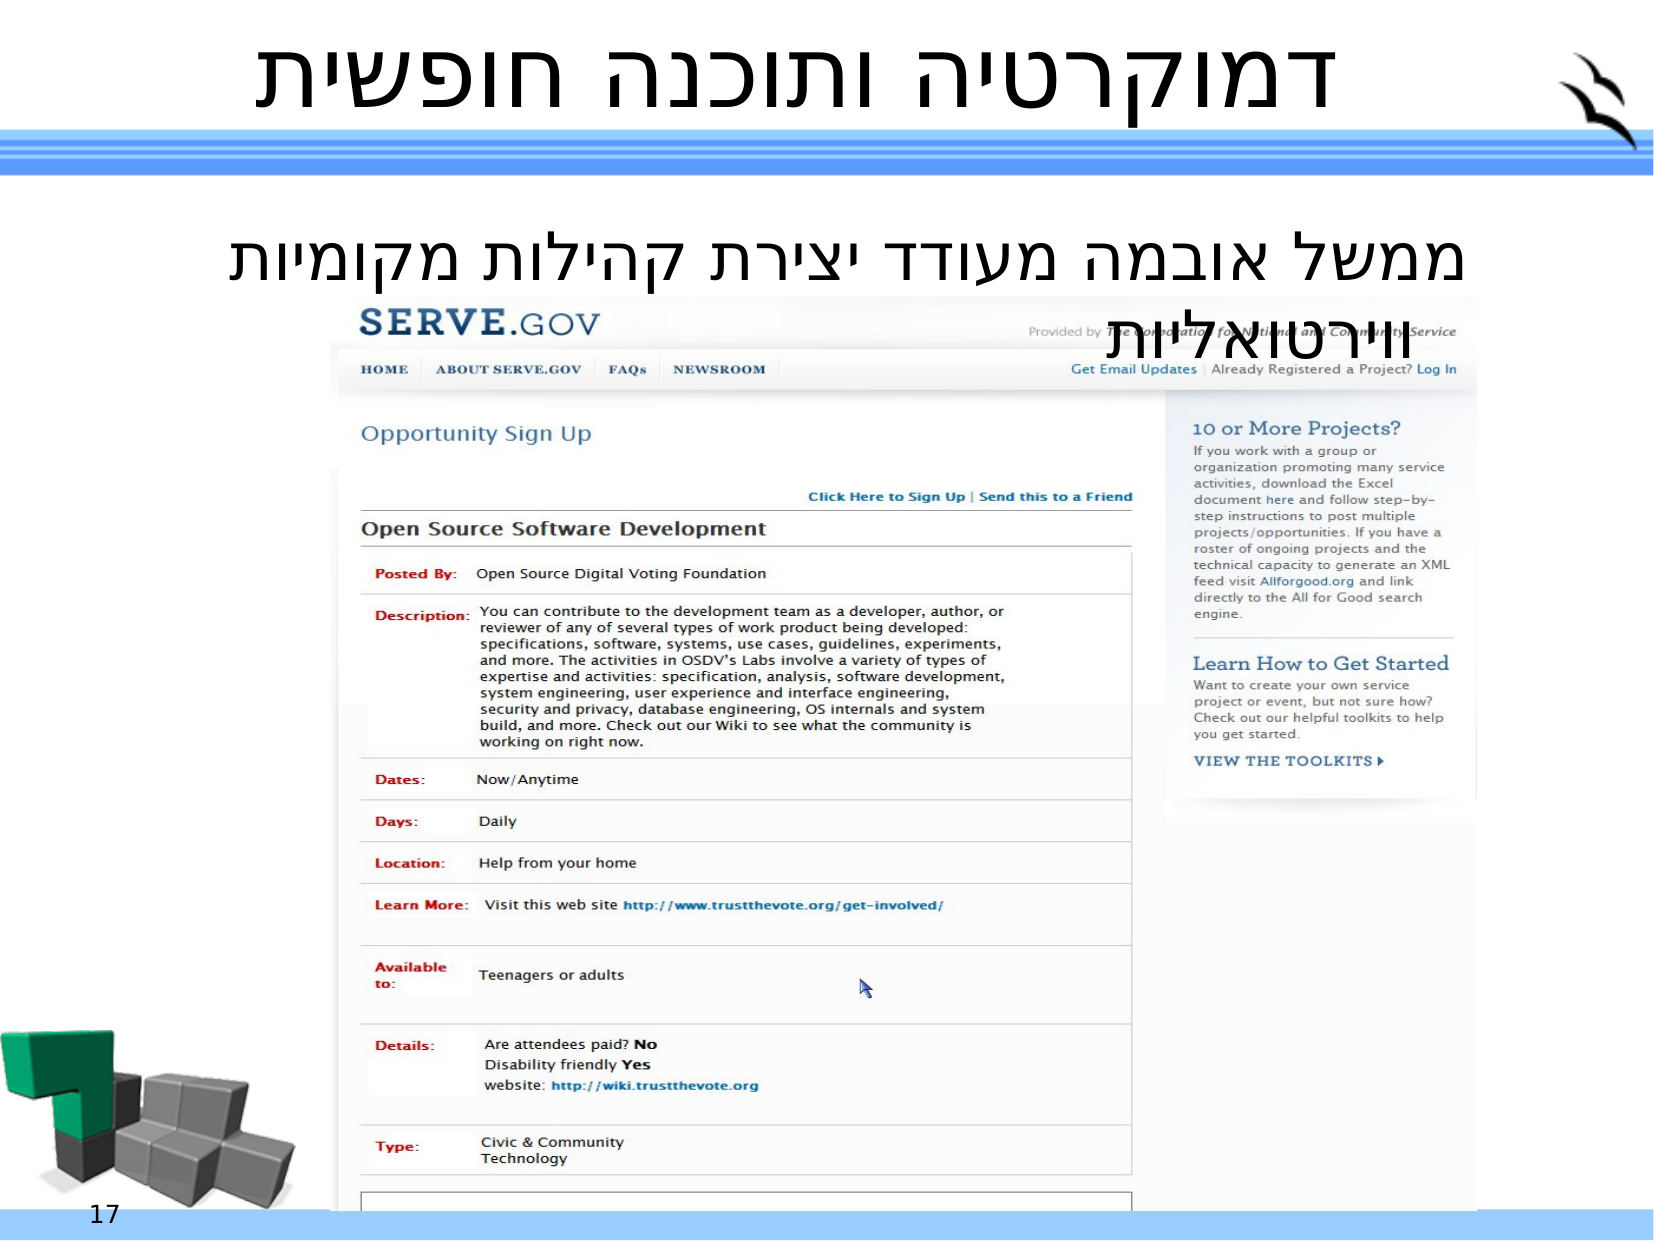

# דמוקרטיה ותוכנה חופשית
ממשל אובמה מעודד יצירת קהילות מקומיות ווירטואליות